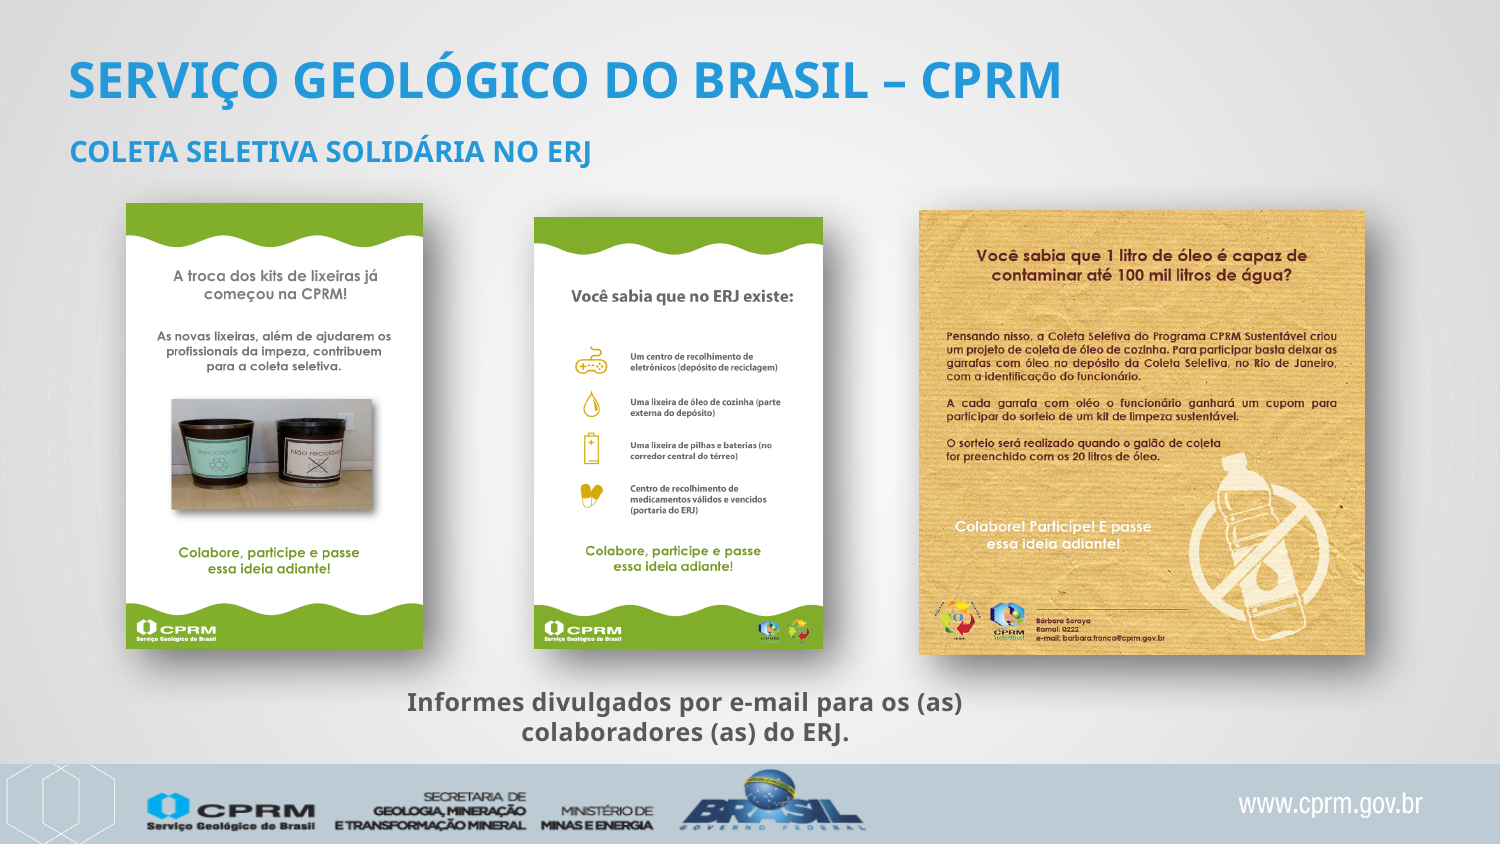

SERVIÇO GEOLÓGICO DO BRASIL – CPRM
COLETA SELETIVA SOLIDÁRIA NO ERJ
Informes divulgados por e-mail para os (as) colaboradores (as) do ERJ.